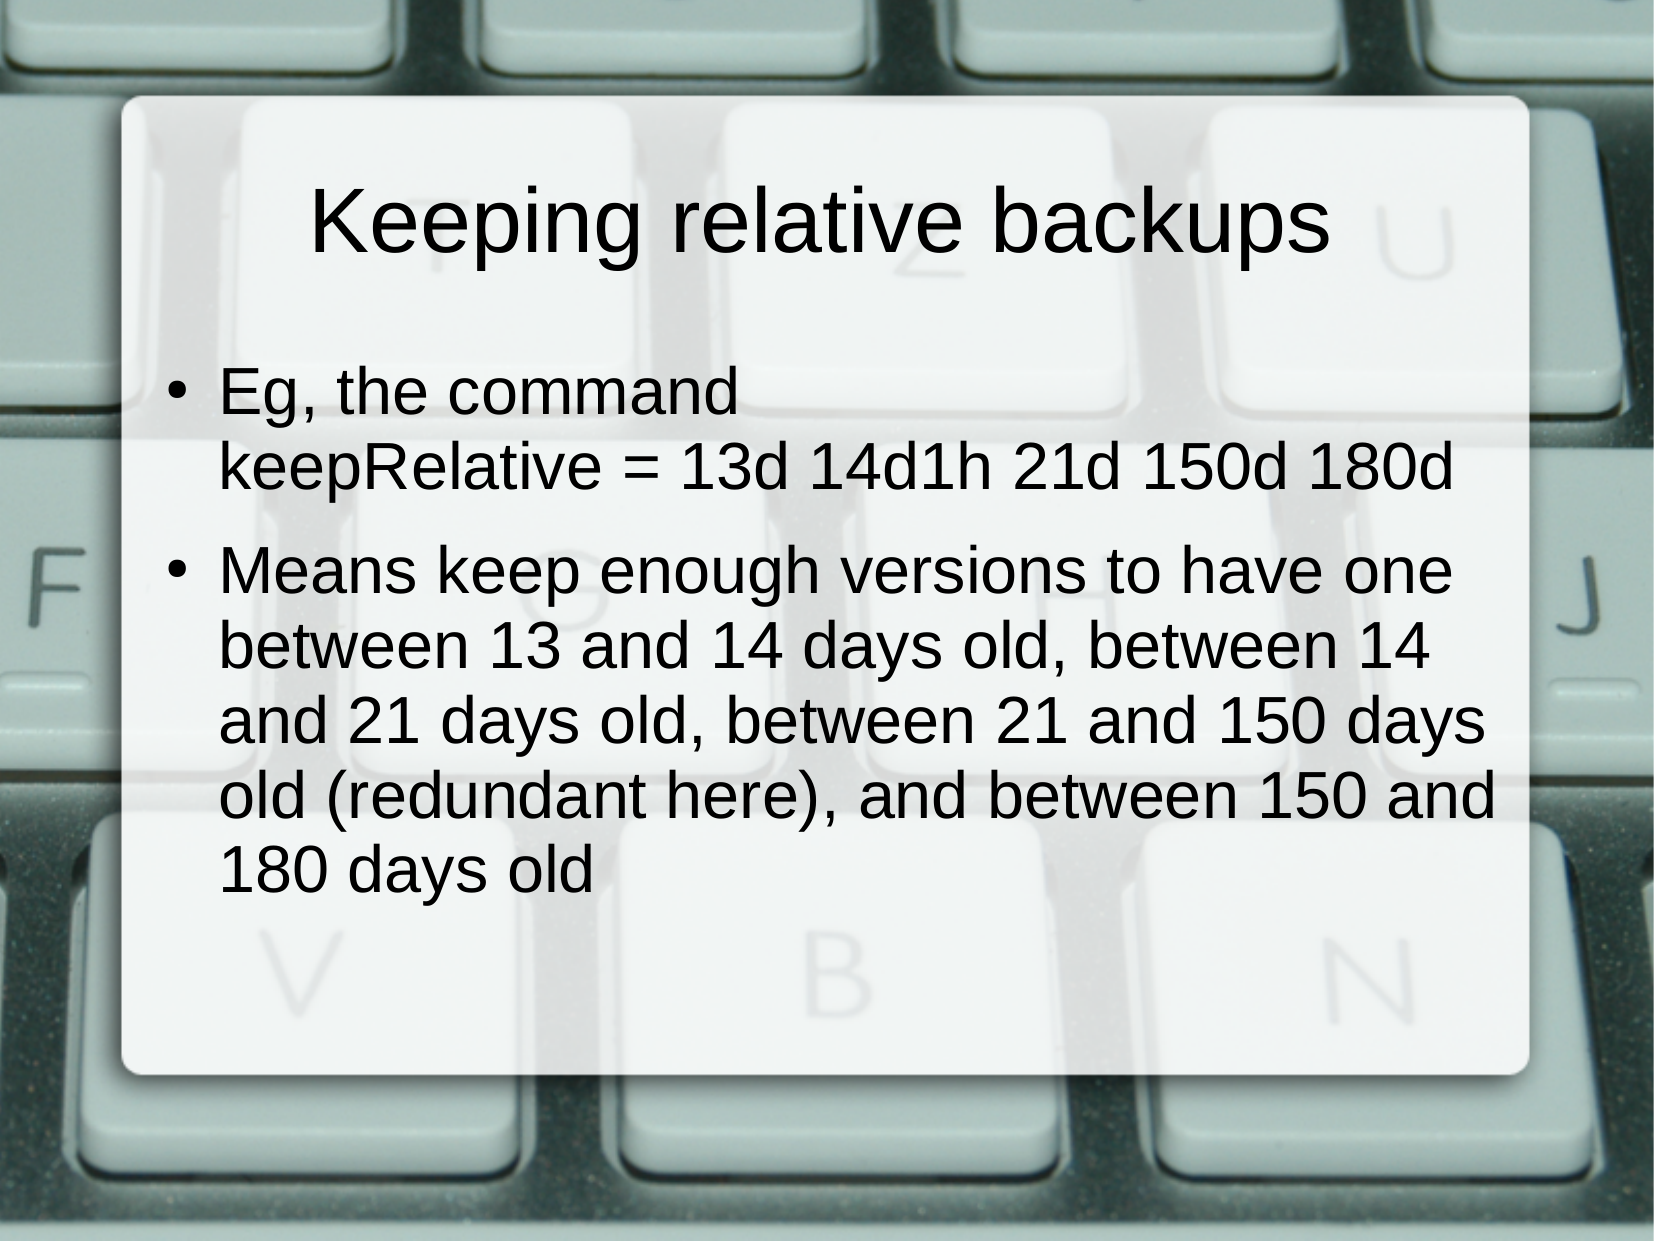

# Keeping relative backups
Eg, the command
keepRelative = 13d 14d1h 21d 150d 180d
Means keep enough versions to have one between 13 and 14 days old, between 14 and 21 days old, between 21 and 150 days old (redundant here), and between 150 and 180 days old